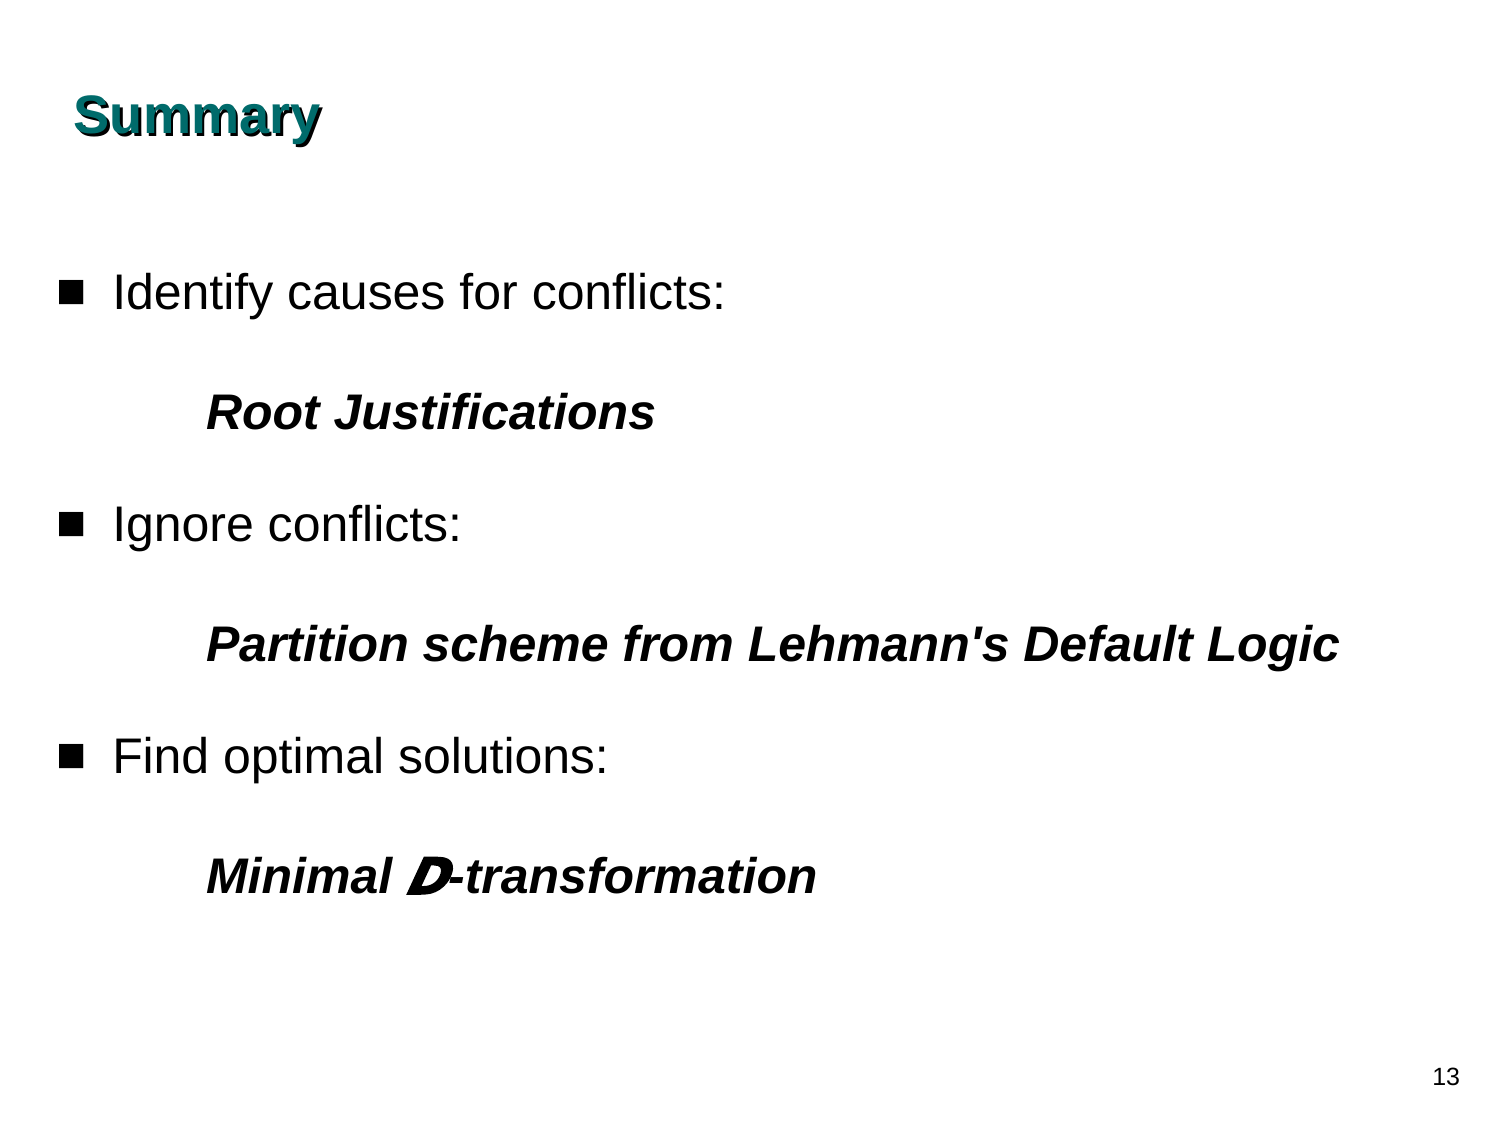

# Summary
Identify causes for conflicts:
	Root Justifications
Ignore conflicts:
	Partition scheme from Lehmann's Default Logic
Find optimal solutions:
	Minimal D-transformation
13